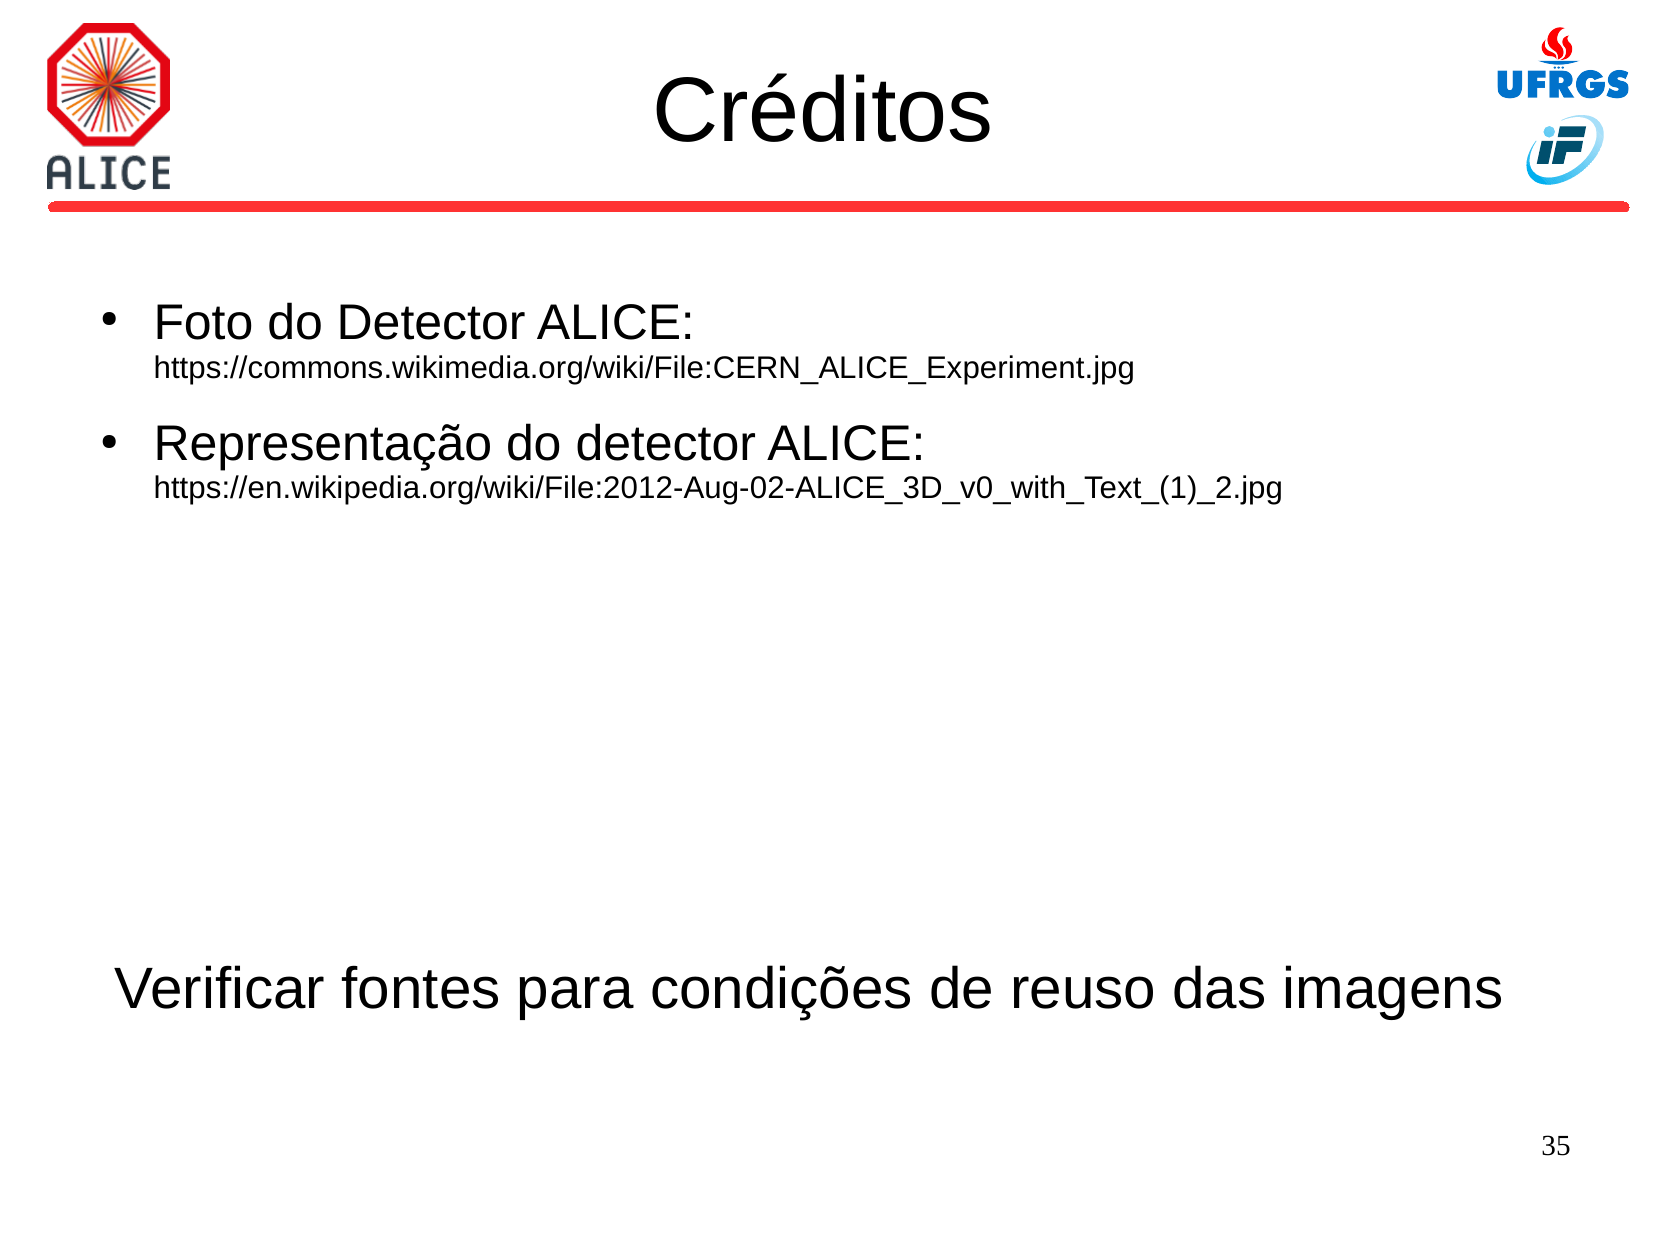

# Créditos
Foto do Detector ALICE: https://commons.wikimedia.org/wiki/File:CERN_ALICE_Experiment.jpg
Representação do detector ALICE:
https://en.wikipedia.org/wiki/File:2012-Aug-02-ALICE_3D_v0_with_Text_(1)_2.jpg
Verificar fontes para condições de reuso das imagens
35